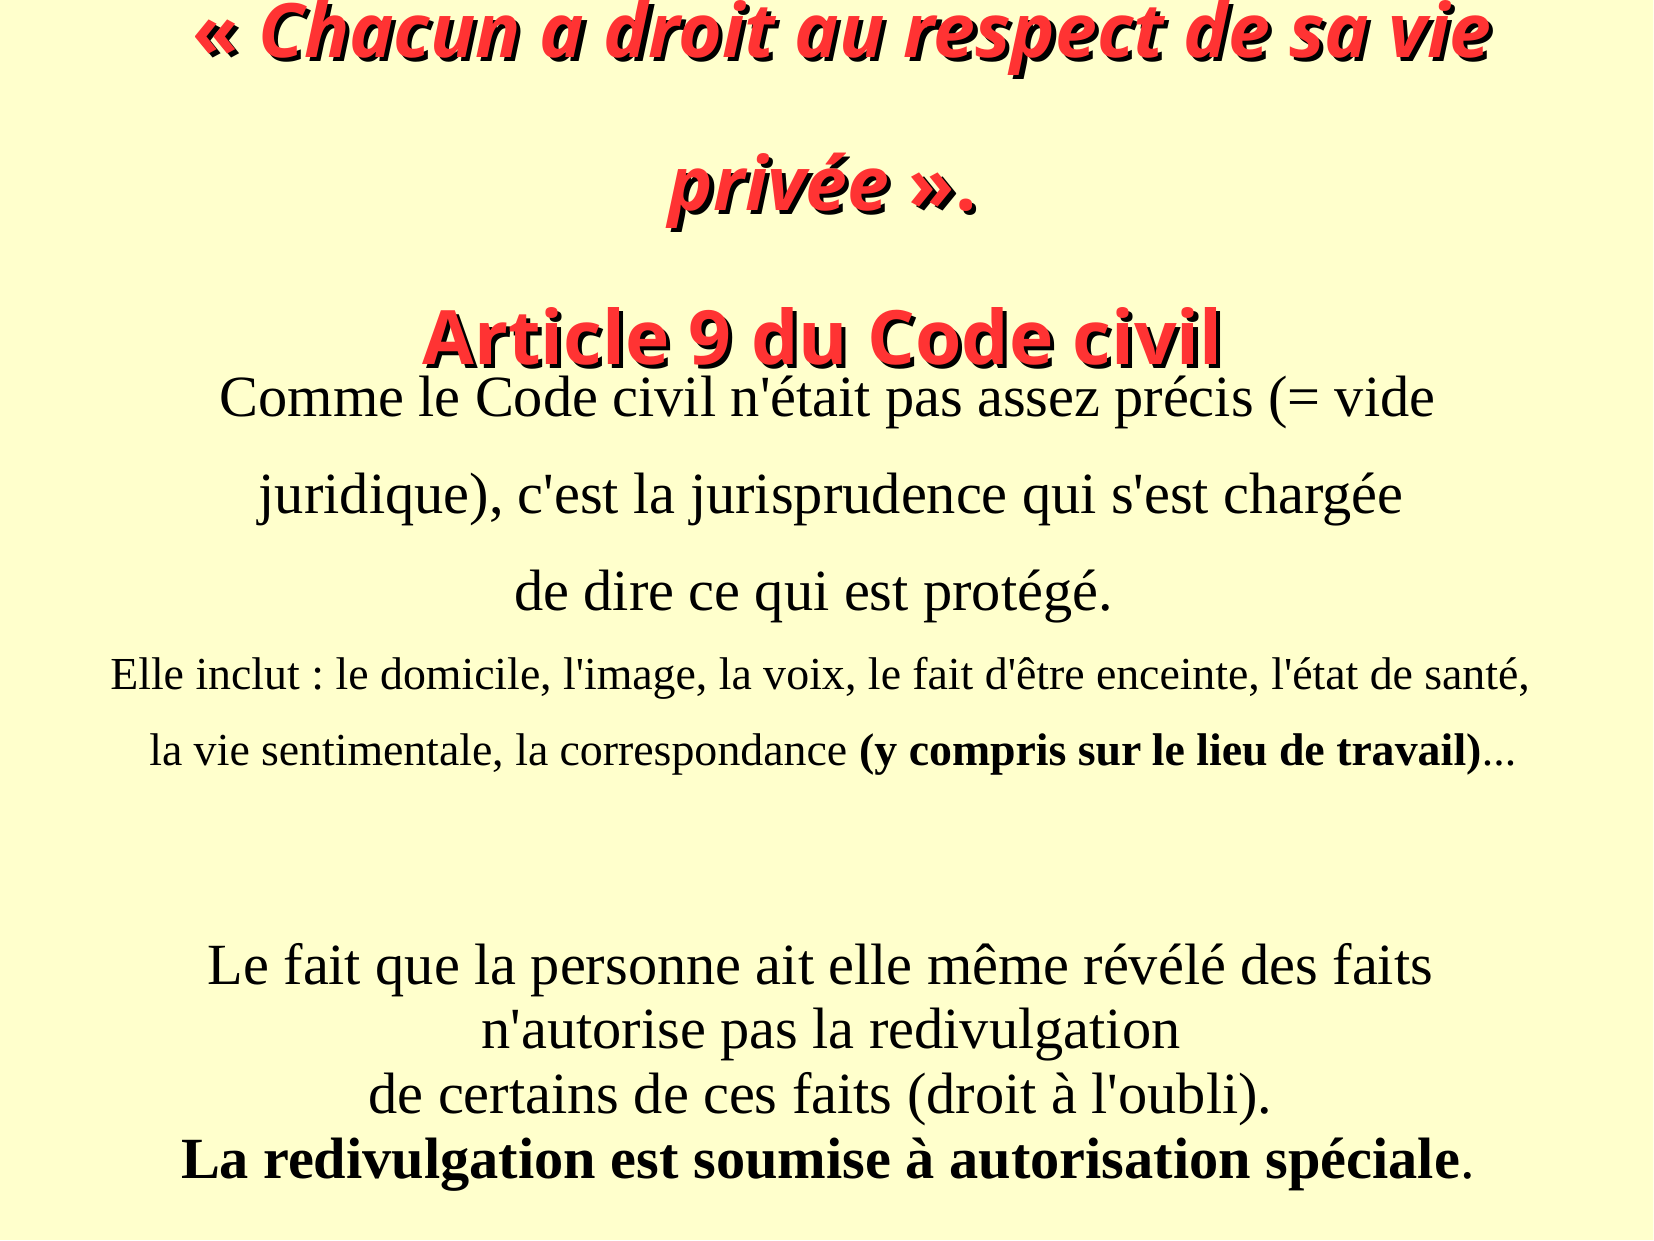

# « Chacun a droit au respect de sa vie privée ». Article 9 du Code civil
 Comme le Code civil n'était pas assez précis (= vide juridique), c'est la jurisprudence qui s'est chargée
de dire ce qui est protégé.
Elle inclut : le domicile, l'image, la voix, le fait d'être enceinte, l'état de santé, la vie sentimentale, la correspondance (y compris sur le lieu de travail)...
Le fait que la personne ait elle même révélé des faits n'autorise pas la redivulgation
de certains de ces faits (droit à l'oubli).
 La redivulgation est soumise à autorisation spéciale.